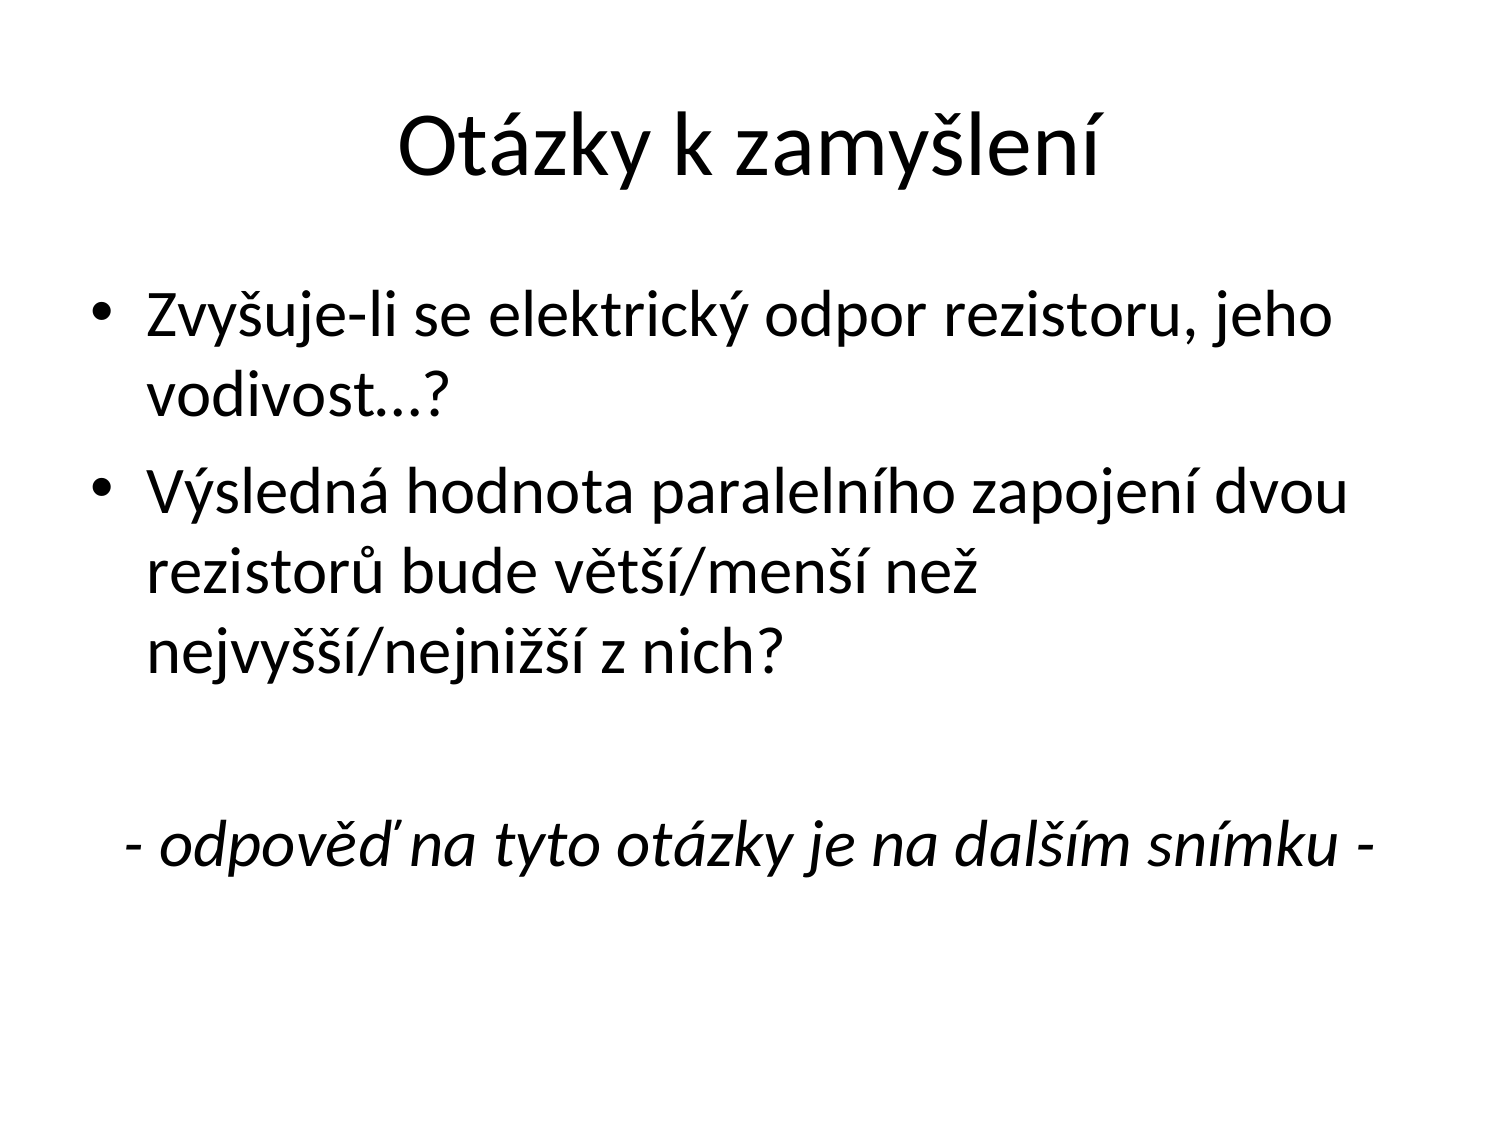

# Otázky k zamyšlení
Zvyšuje-li se elektrický odpor rezistoru, jeho vodivost…?
Výsledná hodnota paralelního zapojení dvou rezistorů bude větší/menší než nejvyšší/nejnižší z nich?
- odpověď na tyto otázky je na dalším snímku -